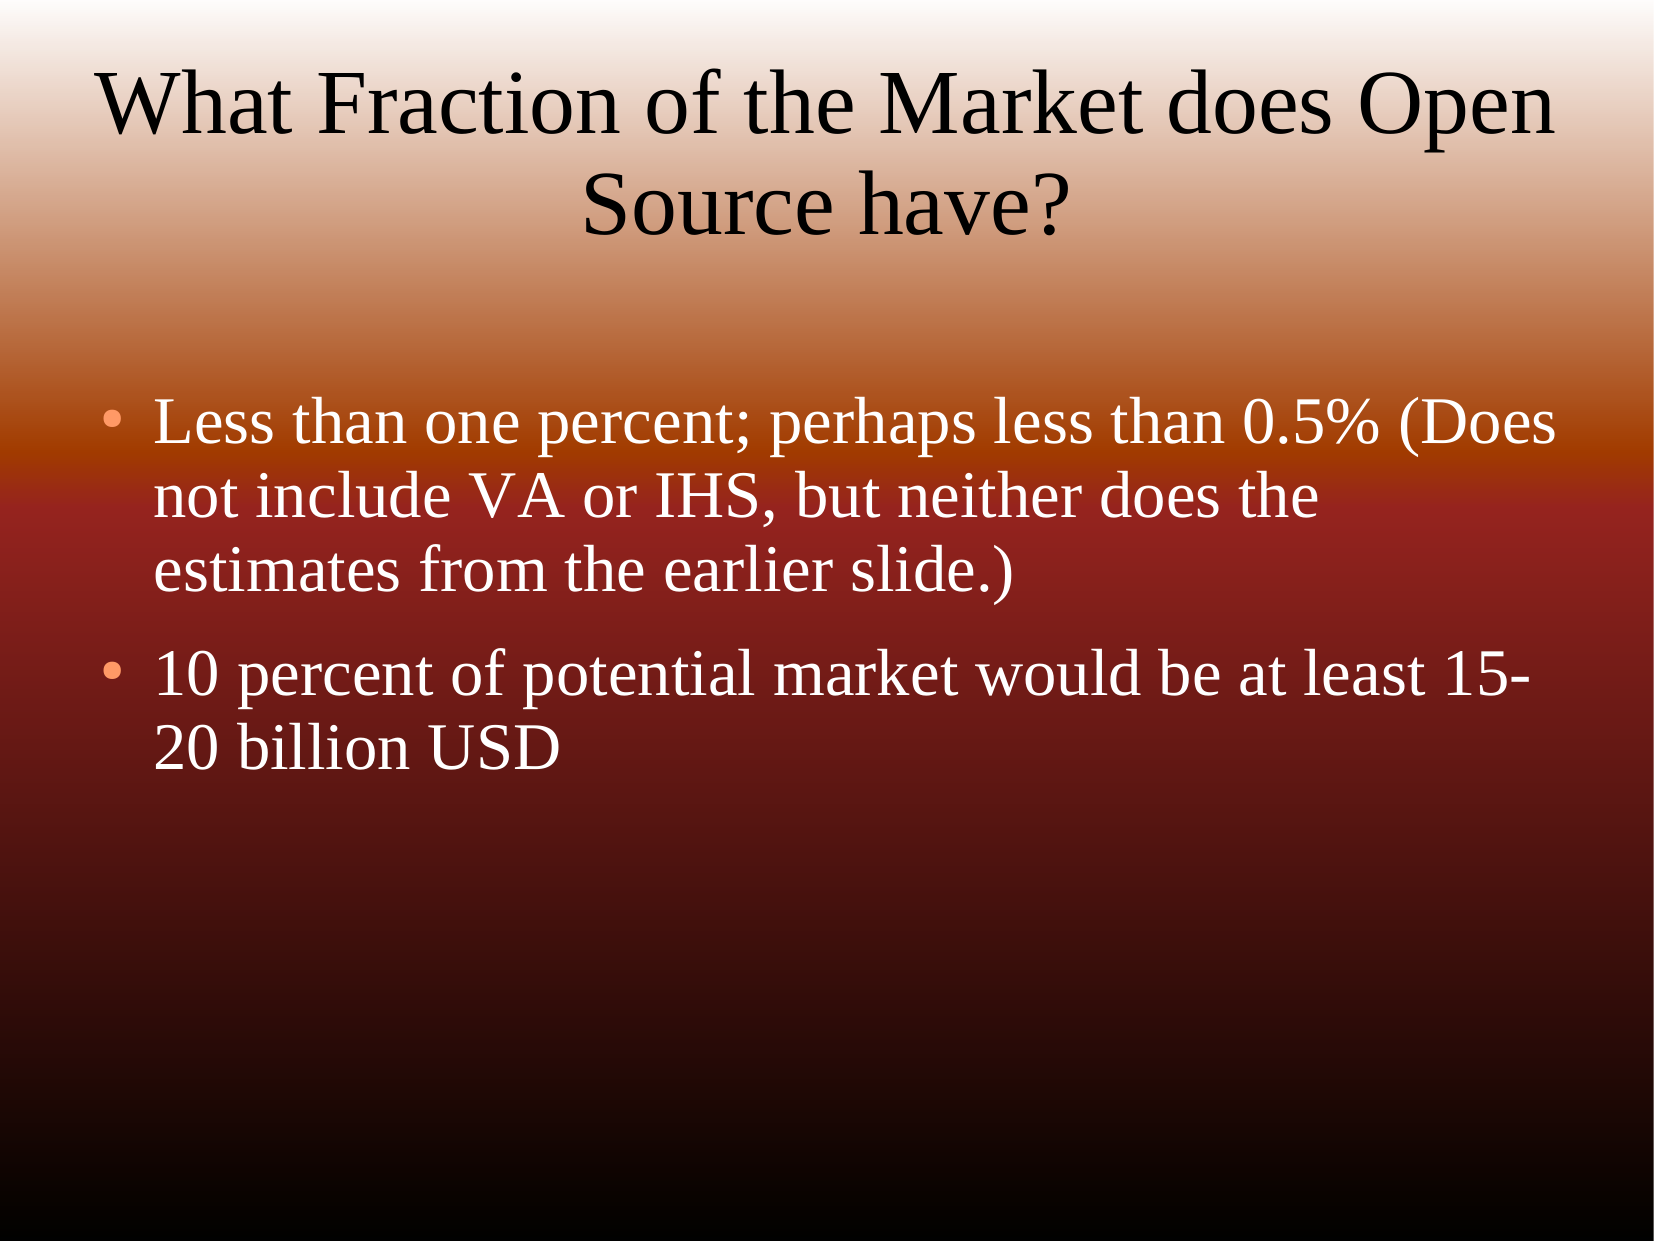

# What Fraction of the Market does Open Source have?
Less than one percent; perhaps less than 0.5% (Does not include VA or IHS, but neither does the estimates from the earlier slide.)
10 percent of potential market would be at least 15-20 billion USD